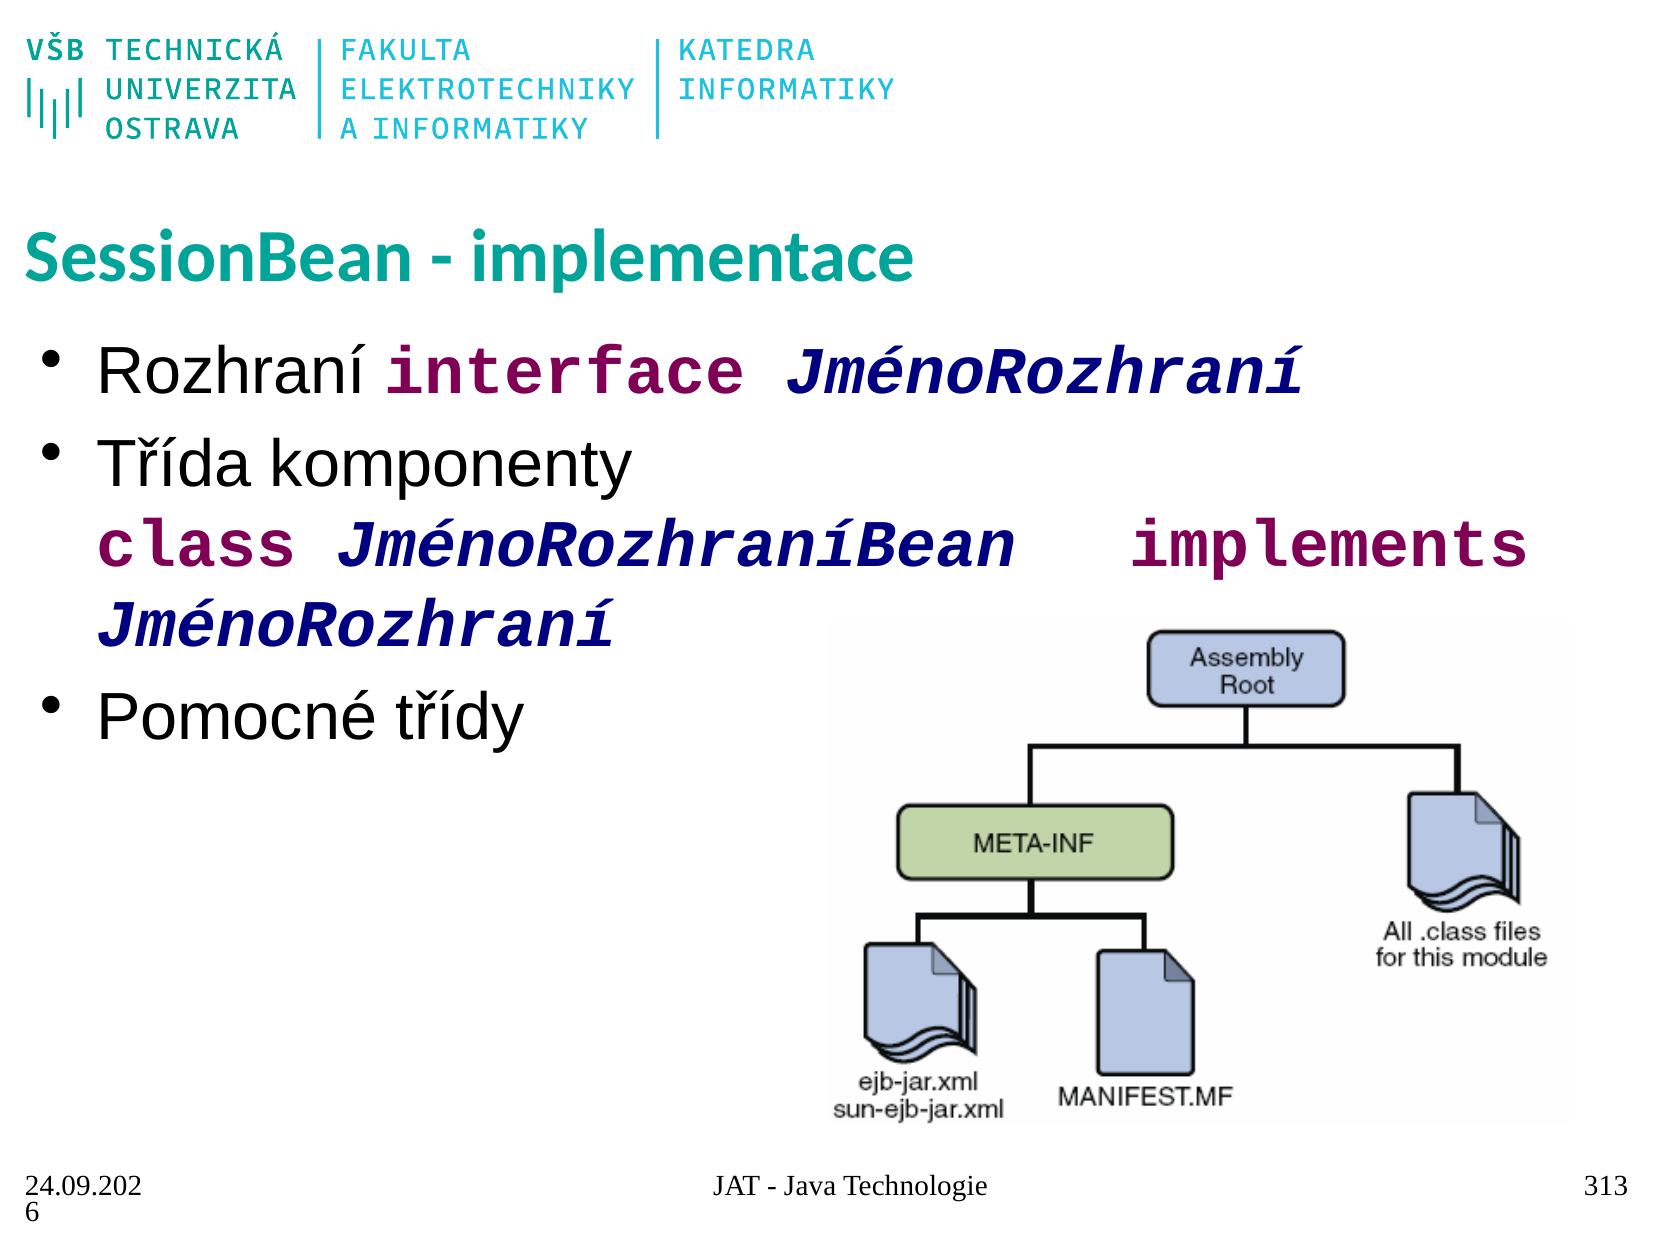

SessionBean - implementace
# Rozhraní interface JménoRozhraní
Třída komponenty
class JménoRozhraníBean 	implements JménoRozhraní
Pomocné třídy
JAT - Java Technologie
313